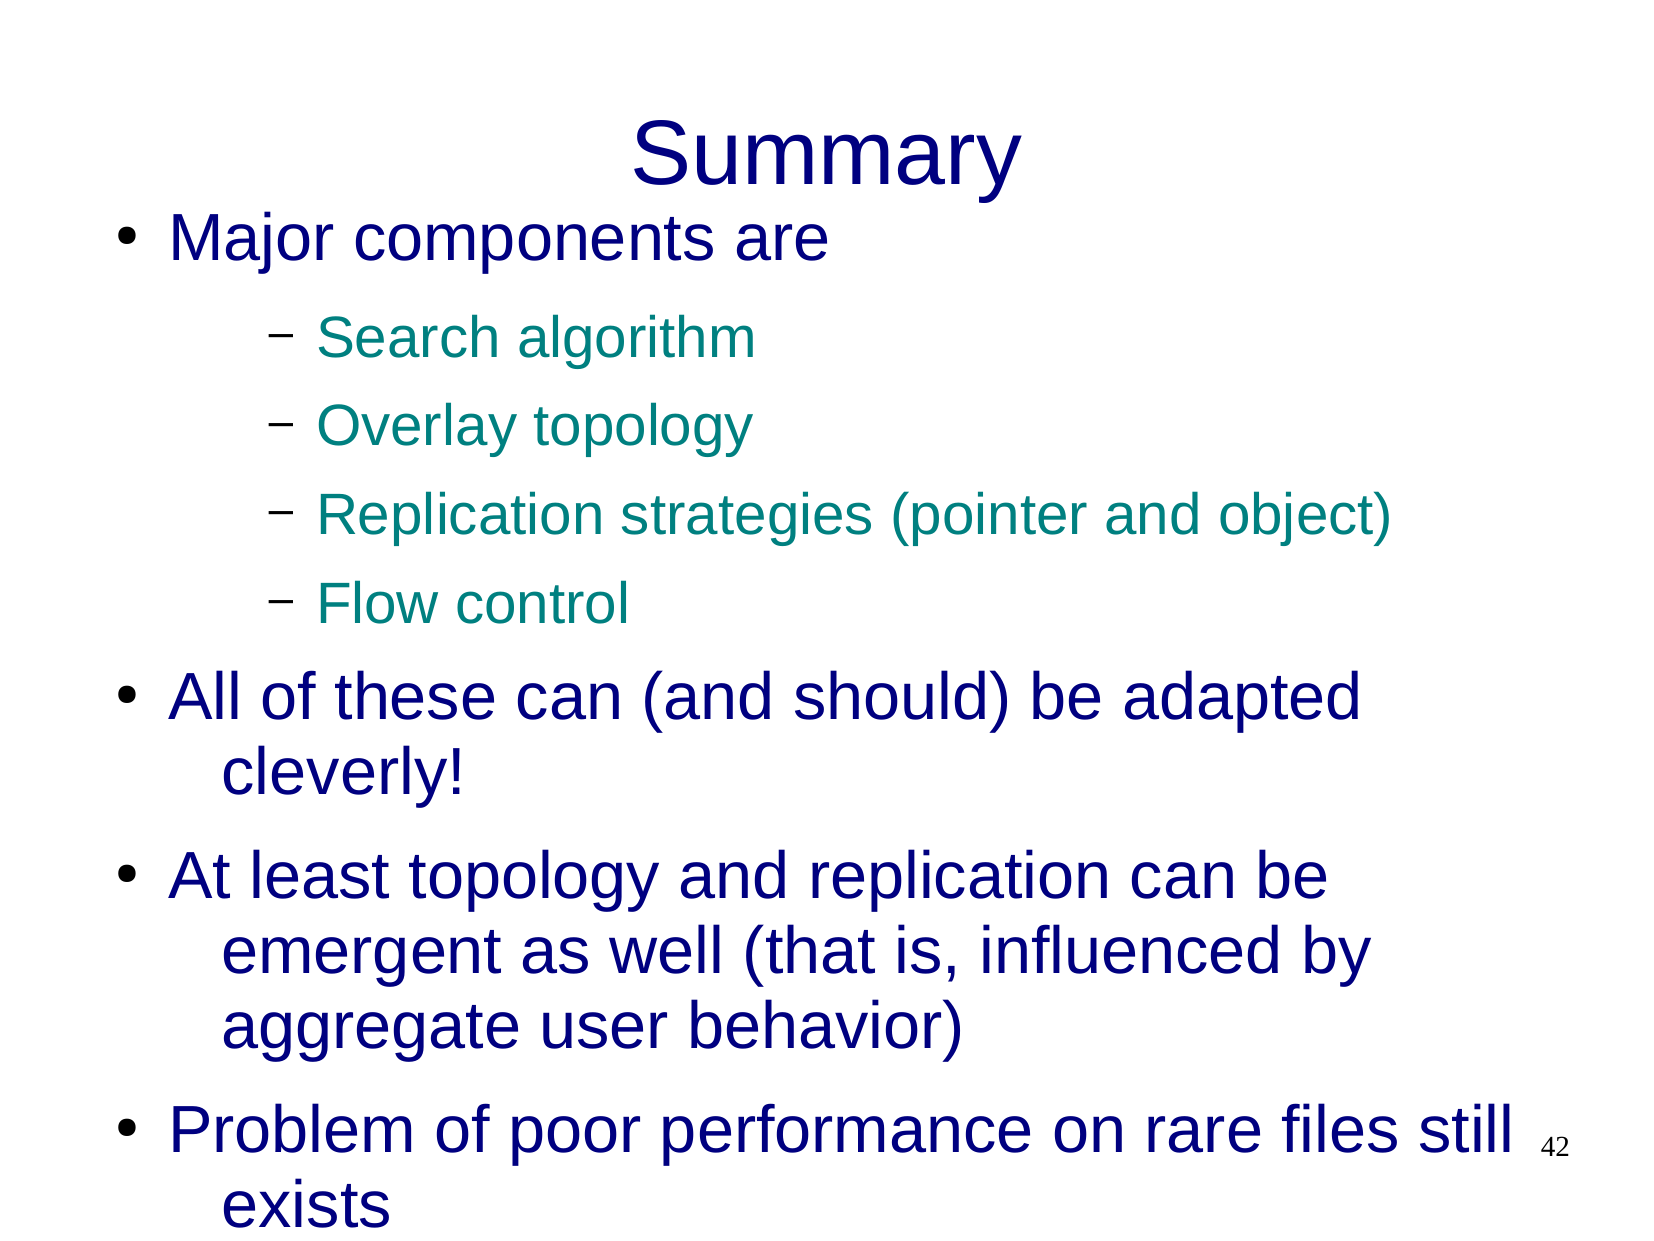

# Summary
Major components are
Search algorithm
Overlay topology
Replication strategies (pointer and object)
Flow control
All of these can (and should) be adapted cleverly!
At least topology and replication can be emergent as well (that is, influenced by aggregate user behavior)
Problem of poor performance on rare files still exists
42